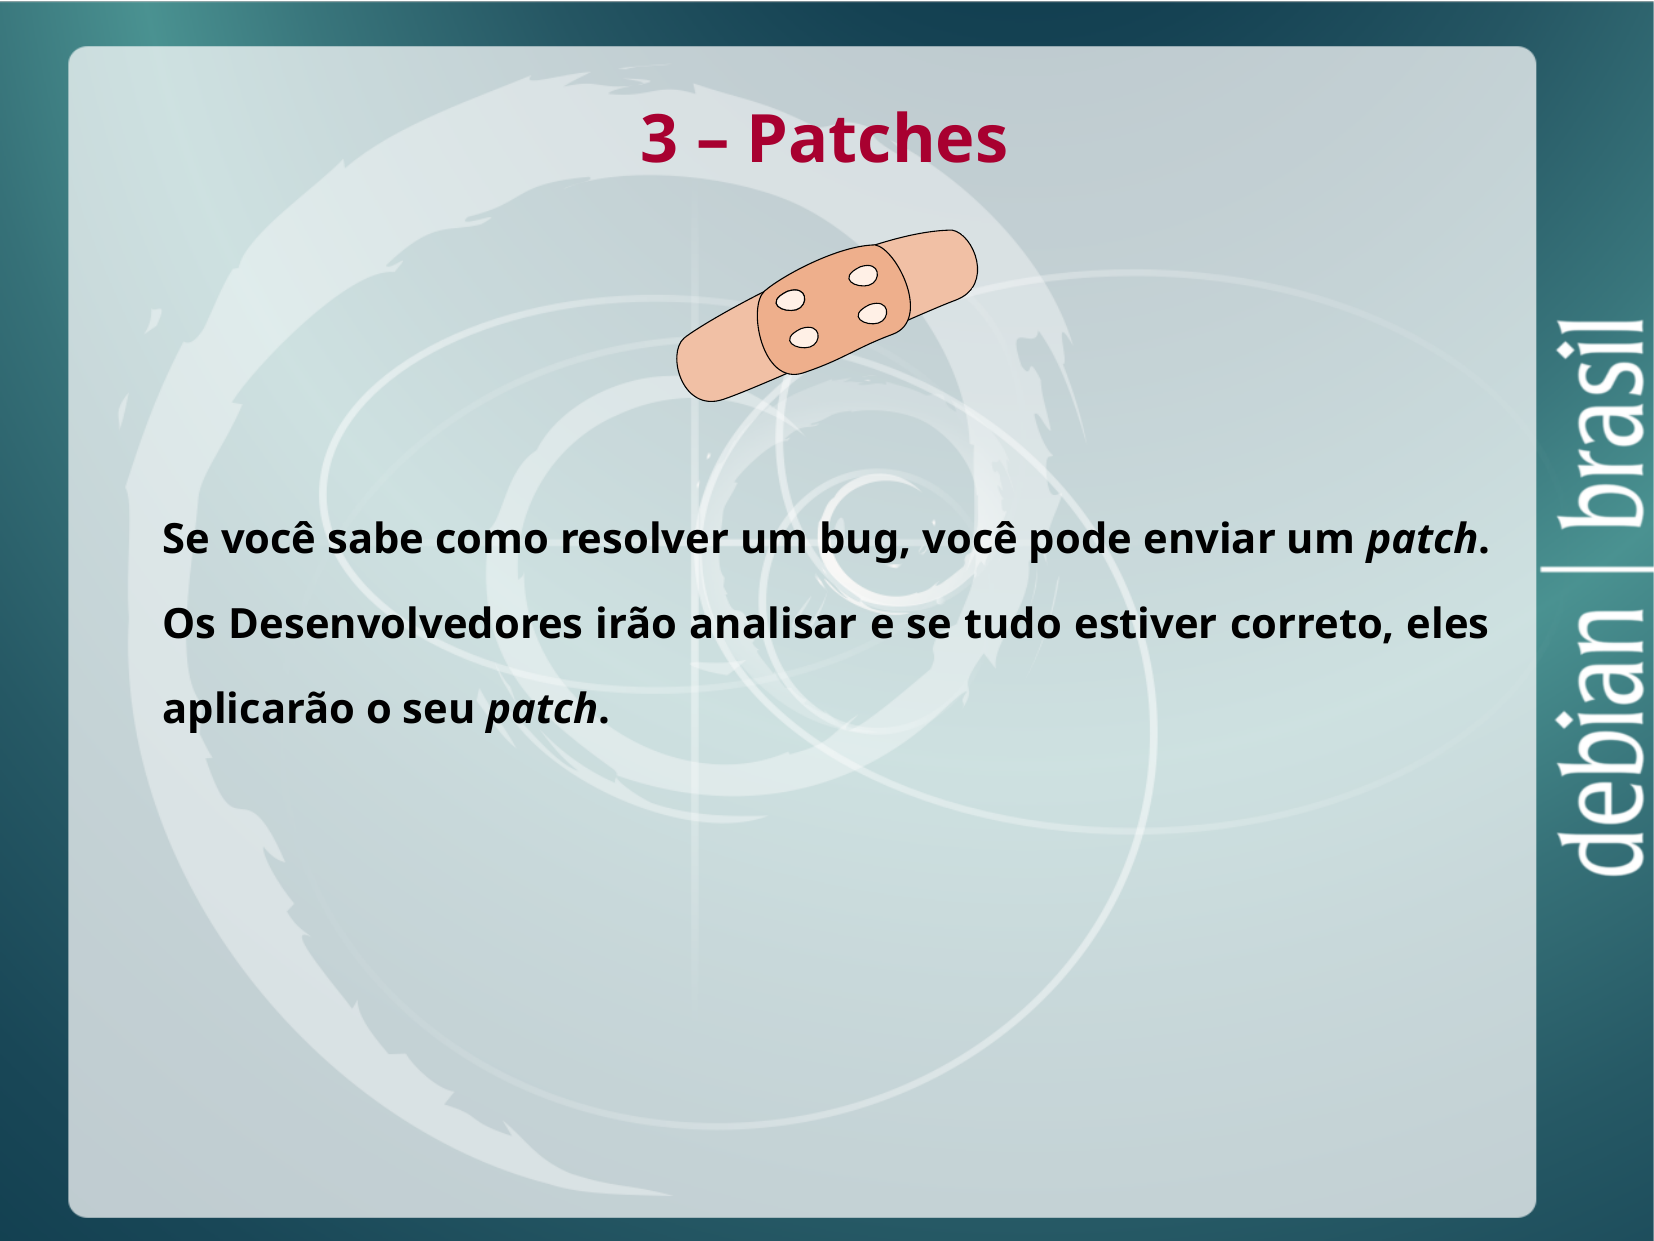

3 – Patches
Se você sabe como resolver um bug, você pode enviar um patch.
Os Desenvolvedores irão analisar e se tudo estiver correto, eles aplicarão o seu patch.